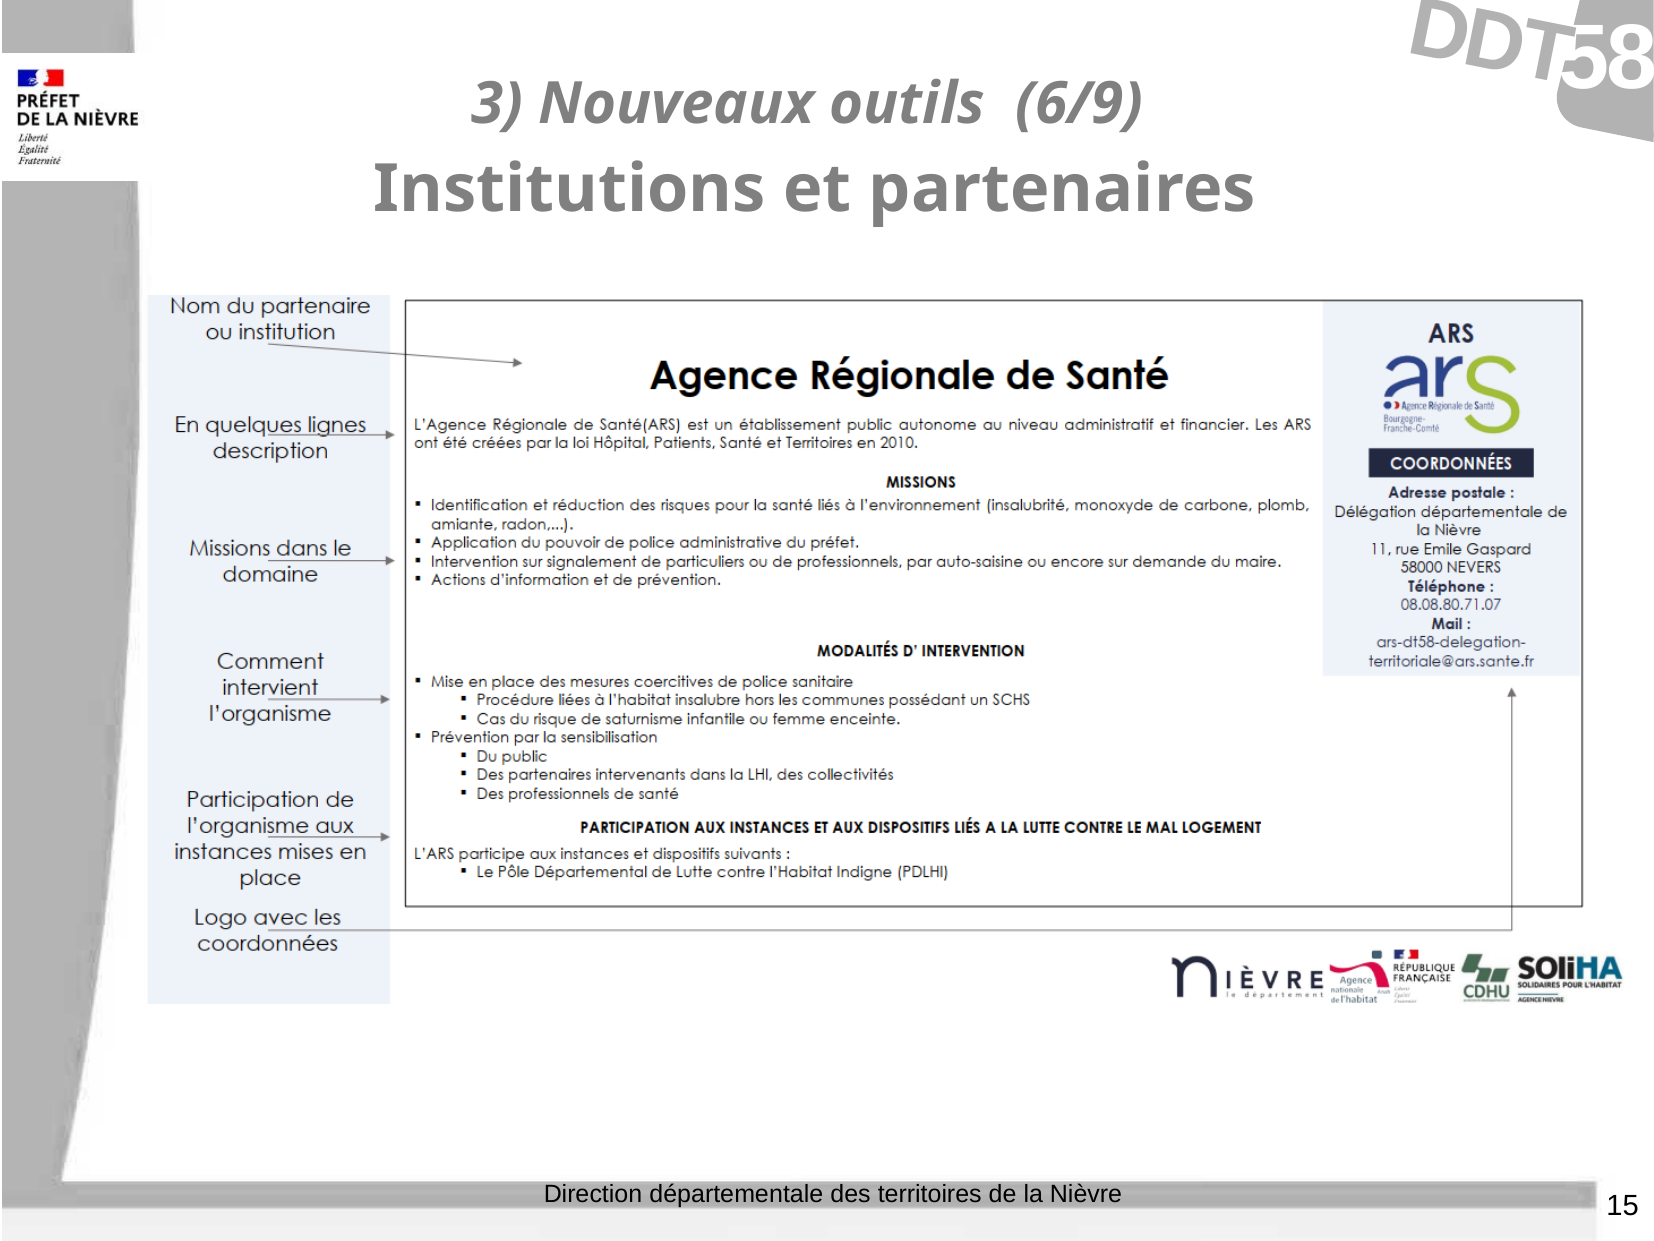

# 3) Nouveaux outils (6/9) Institutions et partenaires